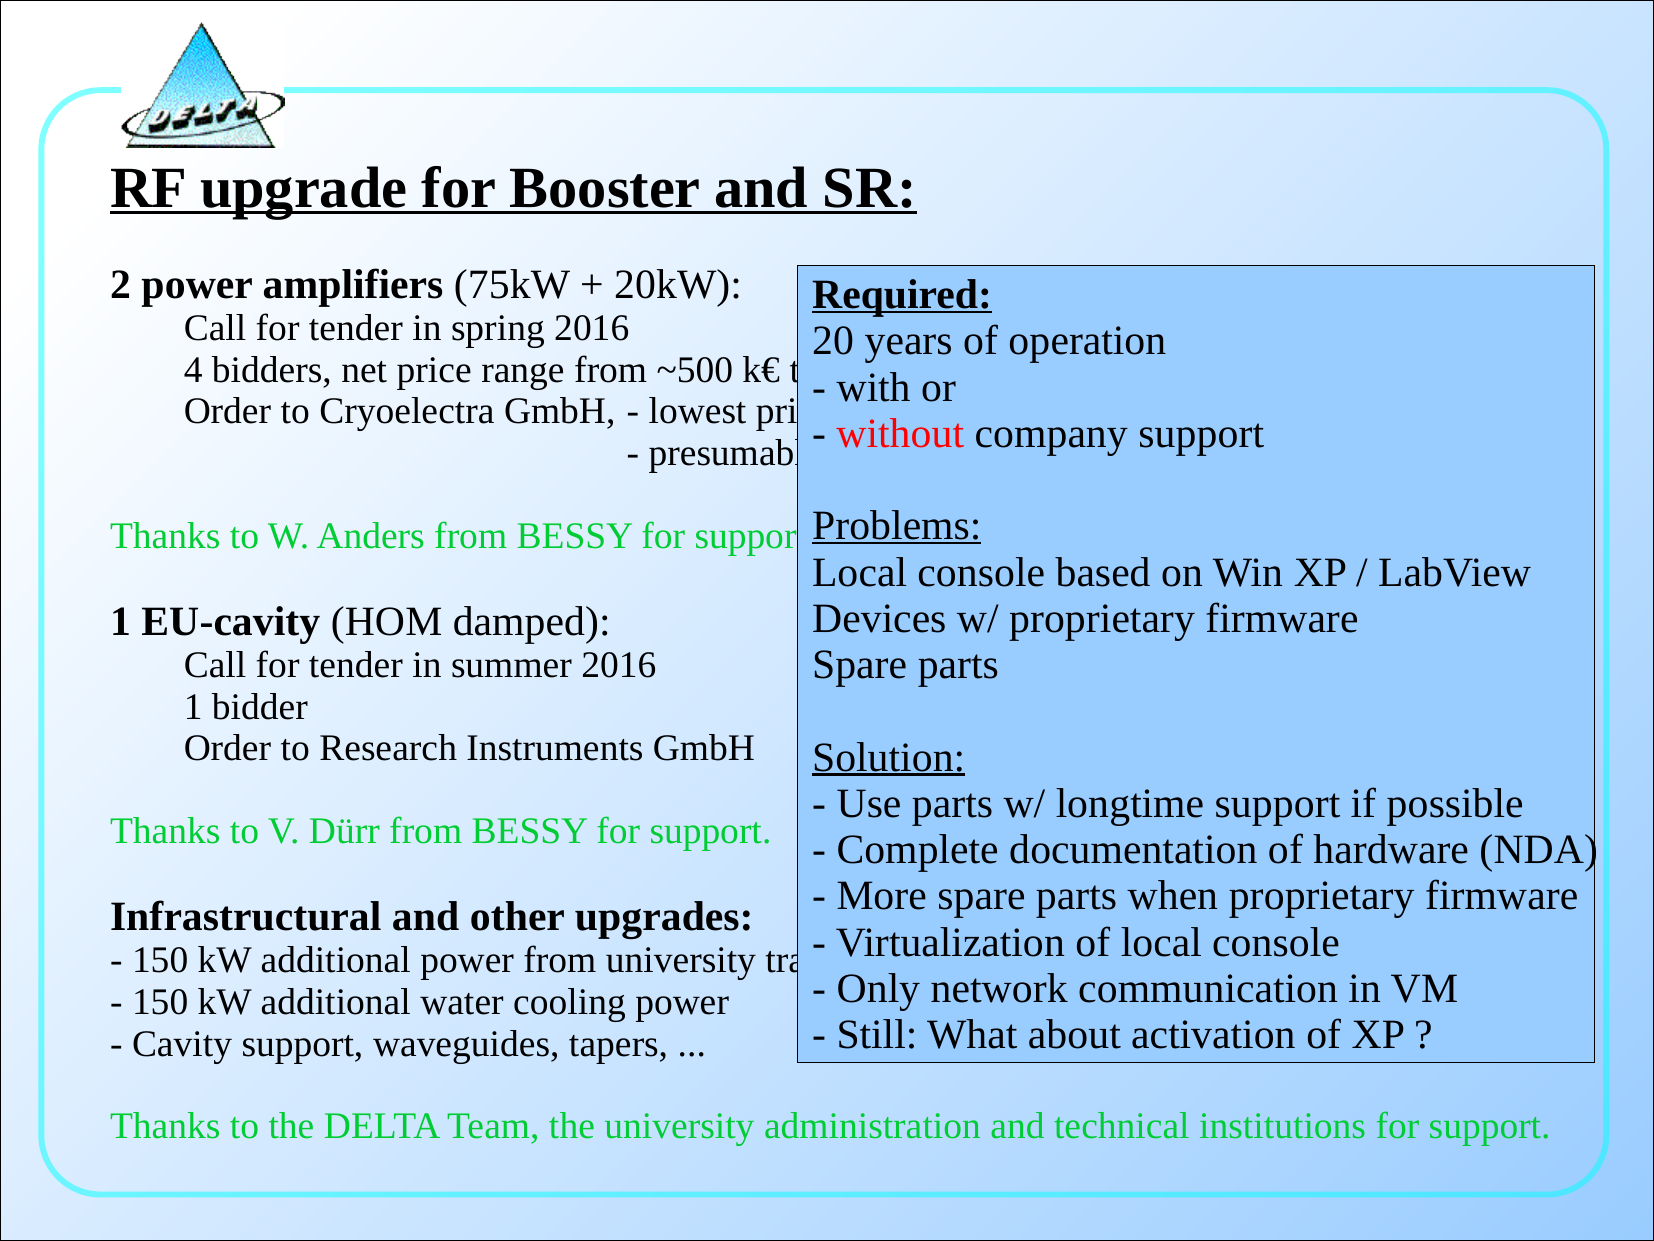

RF upgrade for Booster and SR:
2 power amplifiers (75kW + 20kW):
	Call for tender in spring 2016
	4 bidders, net price range from ~500 k€ to ~1,3 M€ for 2 amps + spare parts
	Order to Cryoelectra GmbH, 	- lowest price,
							- presumably most sustainable/maintainable system
Thanks to W. Anders from BESSY for support.
1 EU-cavity (HOM damped):
	Call for tender in summer 2016
	1 bidder
	Order to Research Instruments GmbH
Thanks to V. Dürr from BESSY for support.
Infrastructural and other upgrades:
- 150 kW additional power from university transformers
- 150 kW additional water cooling power
- Cavity support, waveguides, tapers, ...
Thanks to the DELTA Team, the university administration and technical institutions for support.
Required:
20 years of operation
- with or
- without company support
Problems:
Local console based on Win XP / LabView
Devices w/ proprietary firmware
Spare parts
Solution:
- Use parts w/ longtime support if possible
- Complete documentation of hardware (NDA)
- More spare parts when proprietary firmware
- Virtualization of local console
- Only network communication in VM
- Still: What about activation of XP ?